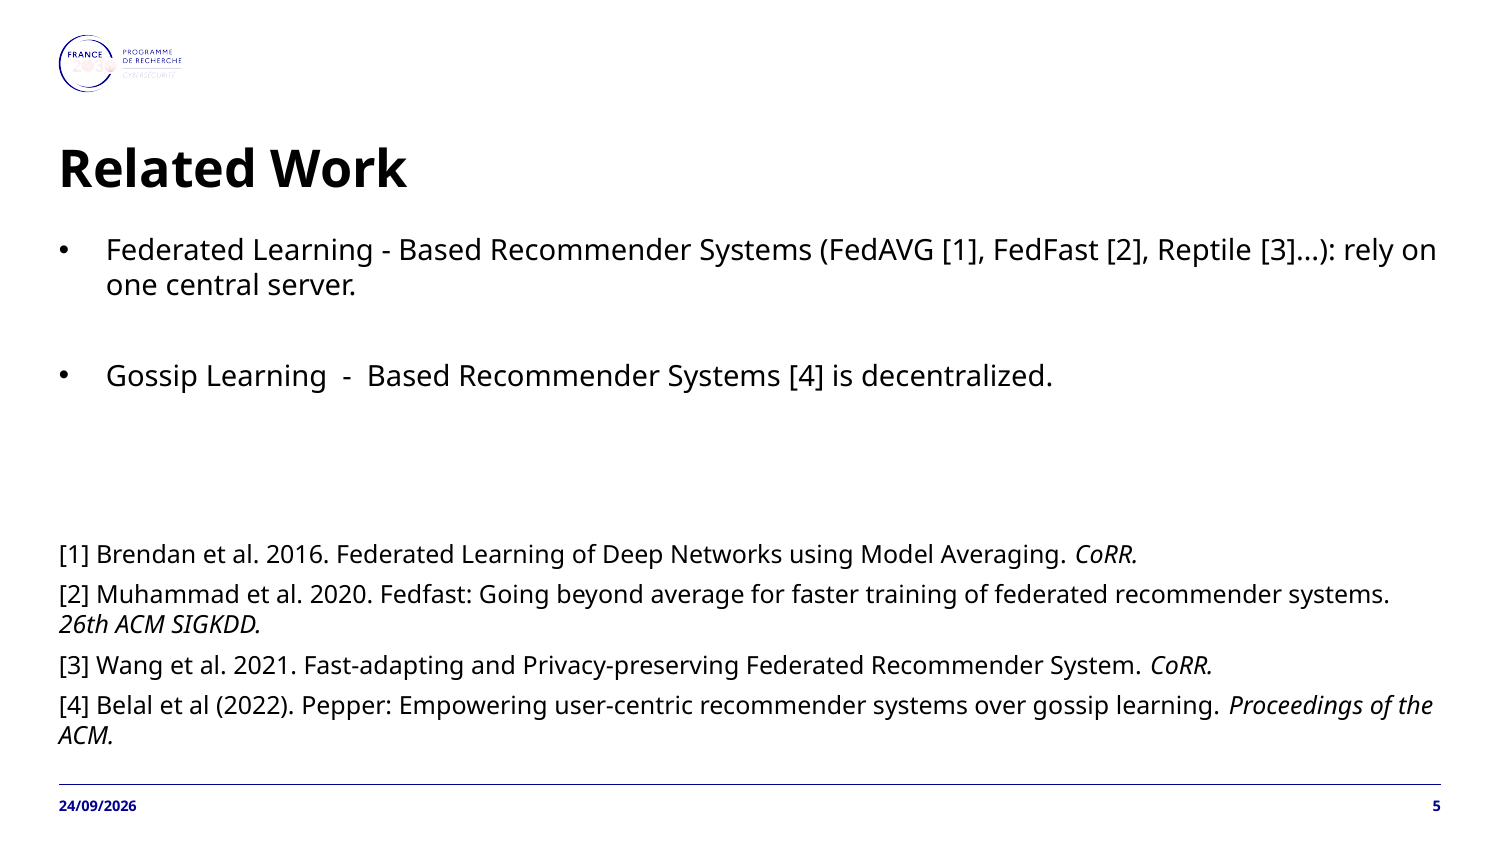

# Related Work
Federated Learning - Based Recommender Systems (FedAVG [1], FedFast [2], Reptile [3]…): rely on one central server.
Gossip Learning - Based Recommender Systems [4] is decentralized.
[1] Brendan et al. 2016. Federated Learning of Deep Networks using Model Averaging. CoRR.
[2] Muhammad et al. 2020. Fedfast: Going beyond average for faster training of federated recommender systems. 26th ACM SIGKDD.
[3] Wang et al. 2021. Fast-adapting and Privacy-preserving Federated Recommender System. CoRR.
[4] Belal et al (2022). Pepper: Empowering user-centric recommender systems over gossip learning. Proceedings of the ACM.